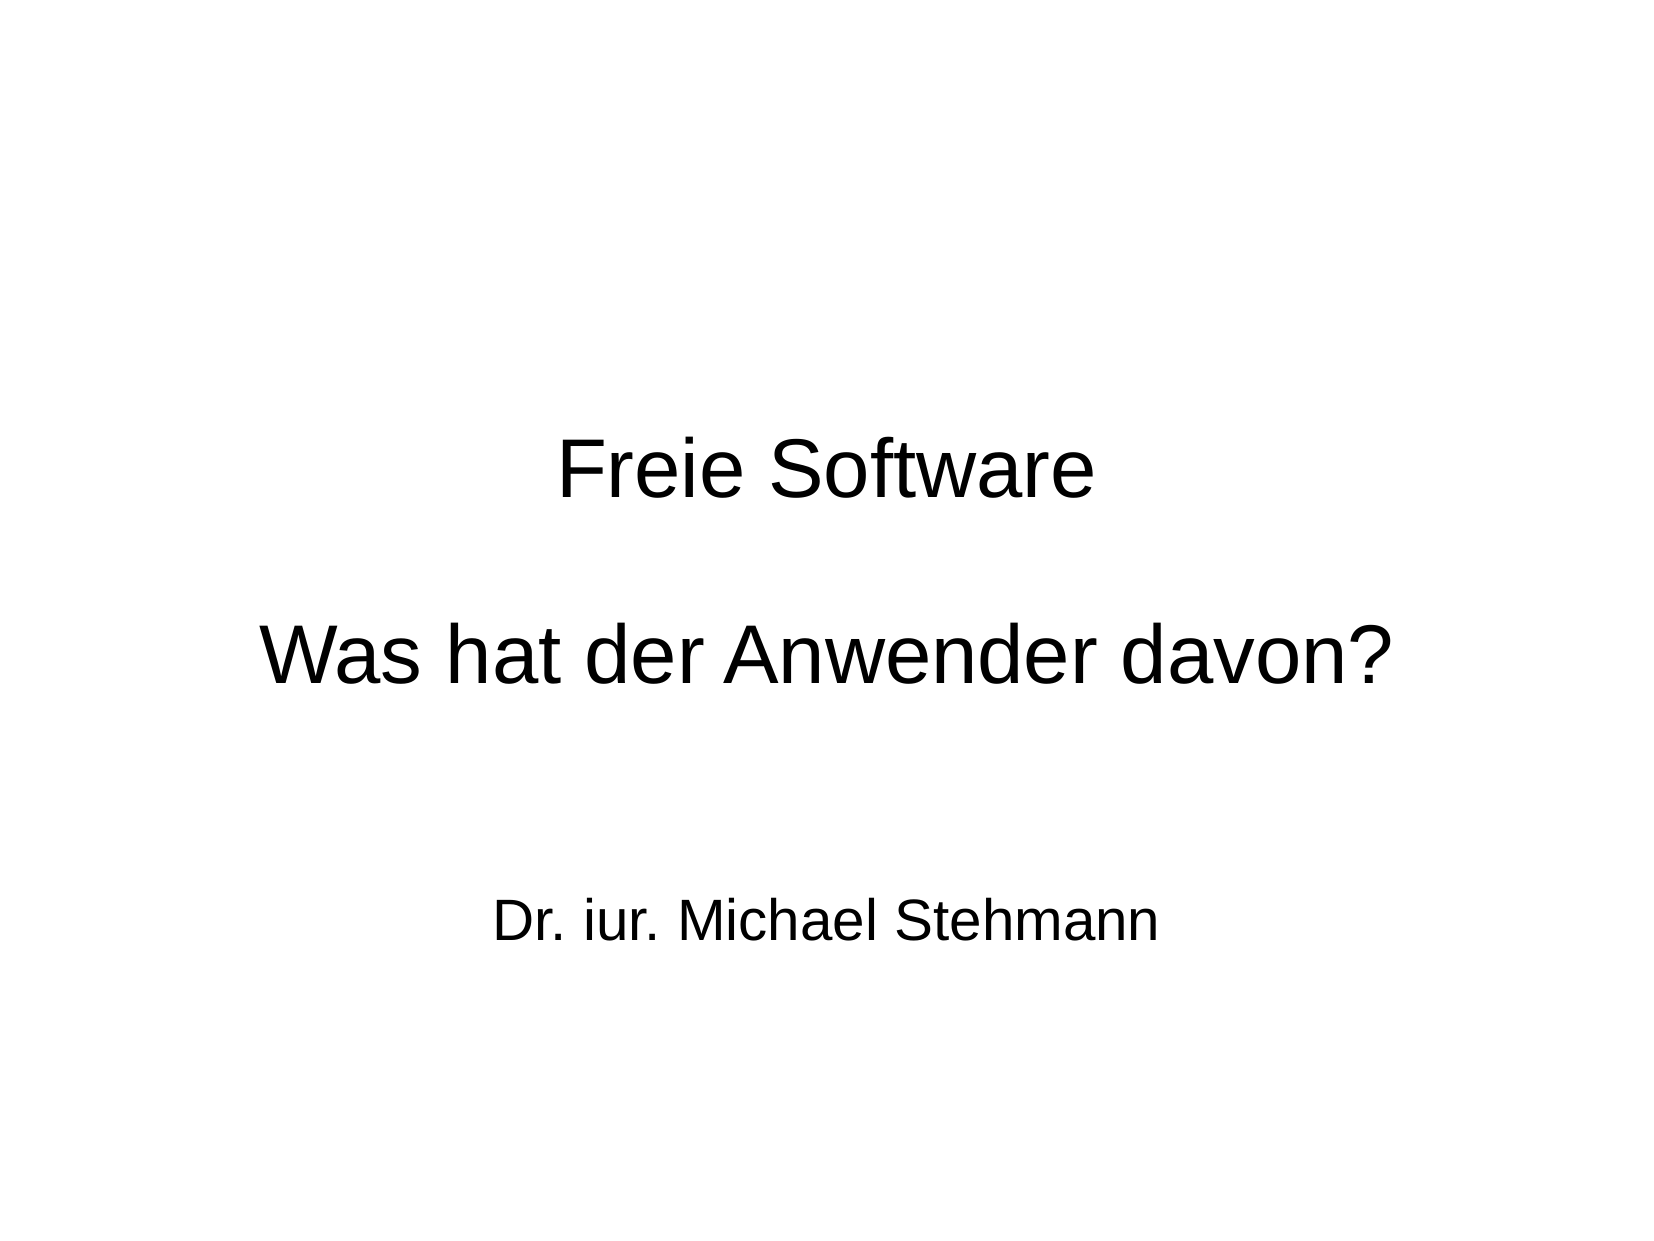

#
Freie Software
Was hat der Anwender davon?
Dr. iur. Michael Stehmann